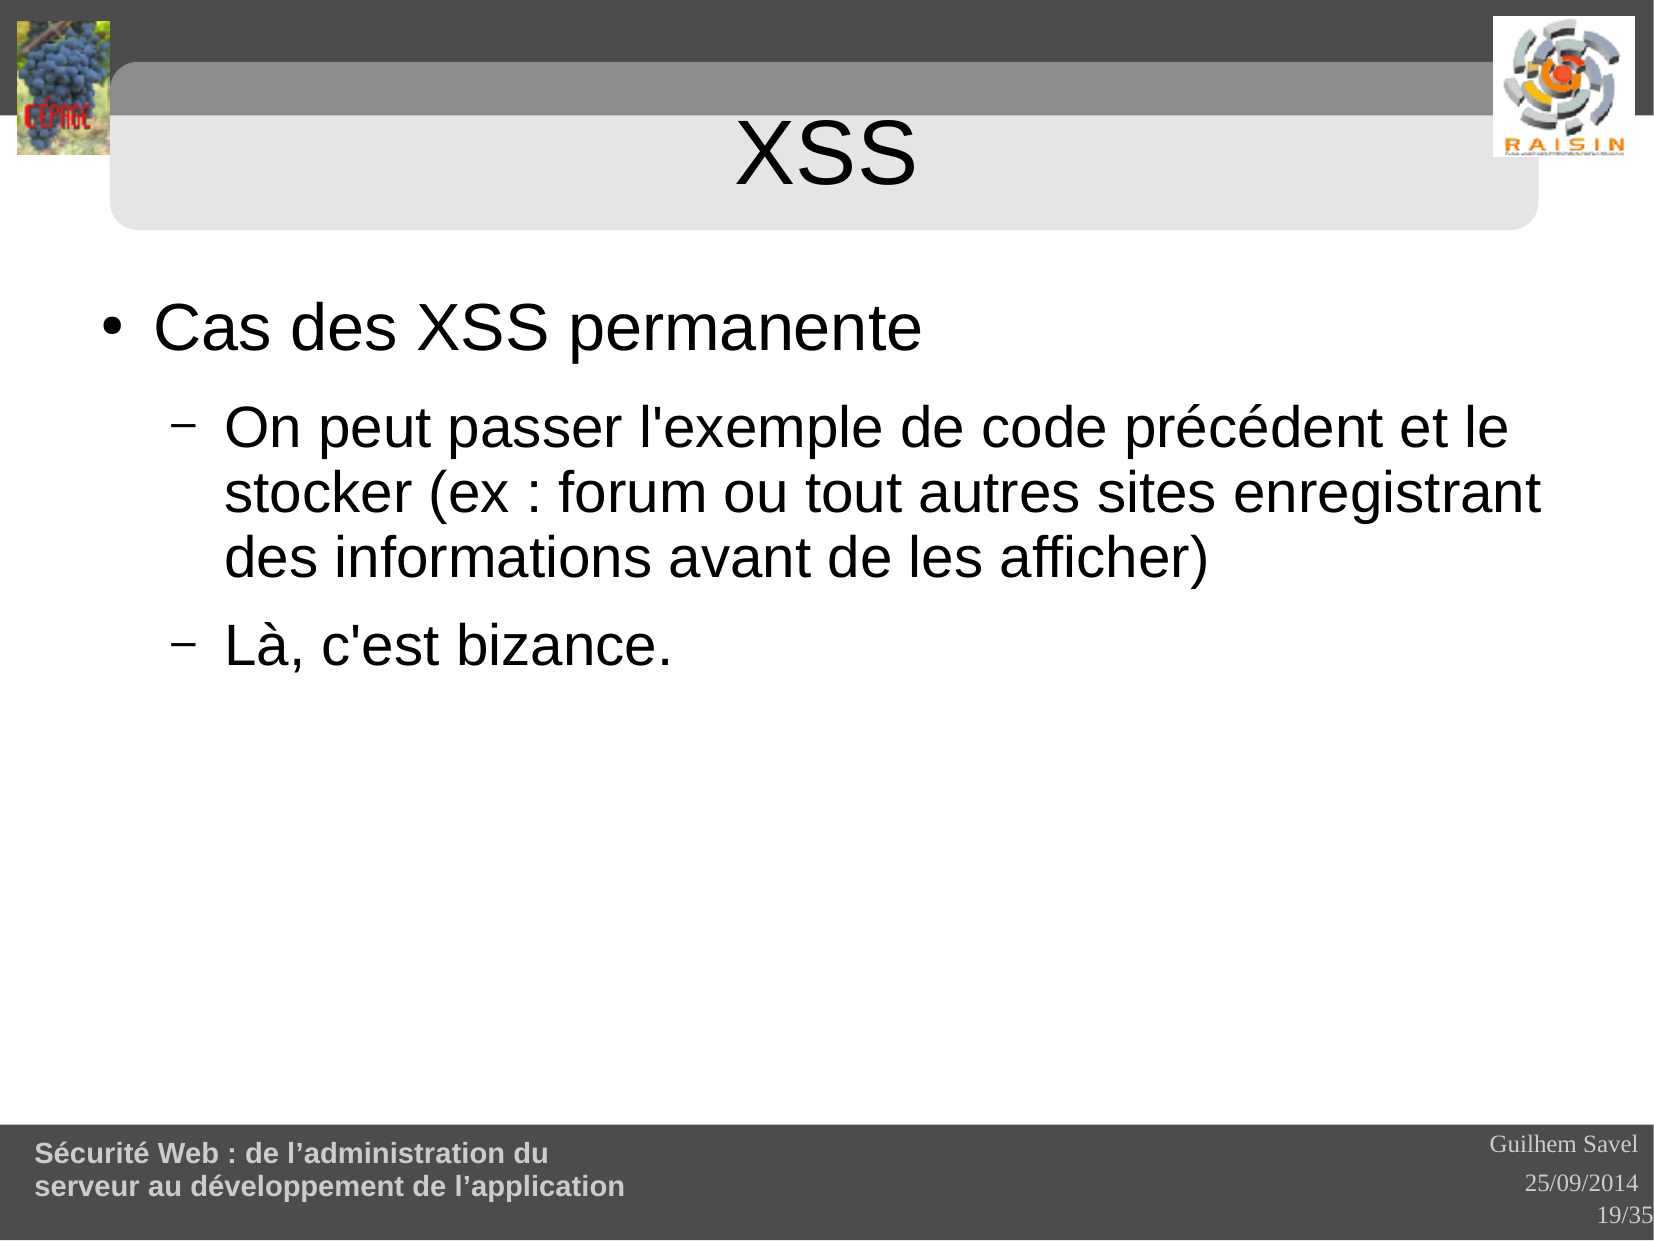

# XSS
Cas des XSS permanente
On peut passer l'exemple de code précédent et le stocker (ex : forum ou tout autres sites enregistrant des informations avant de les afficher)
Là, c'est bizance.